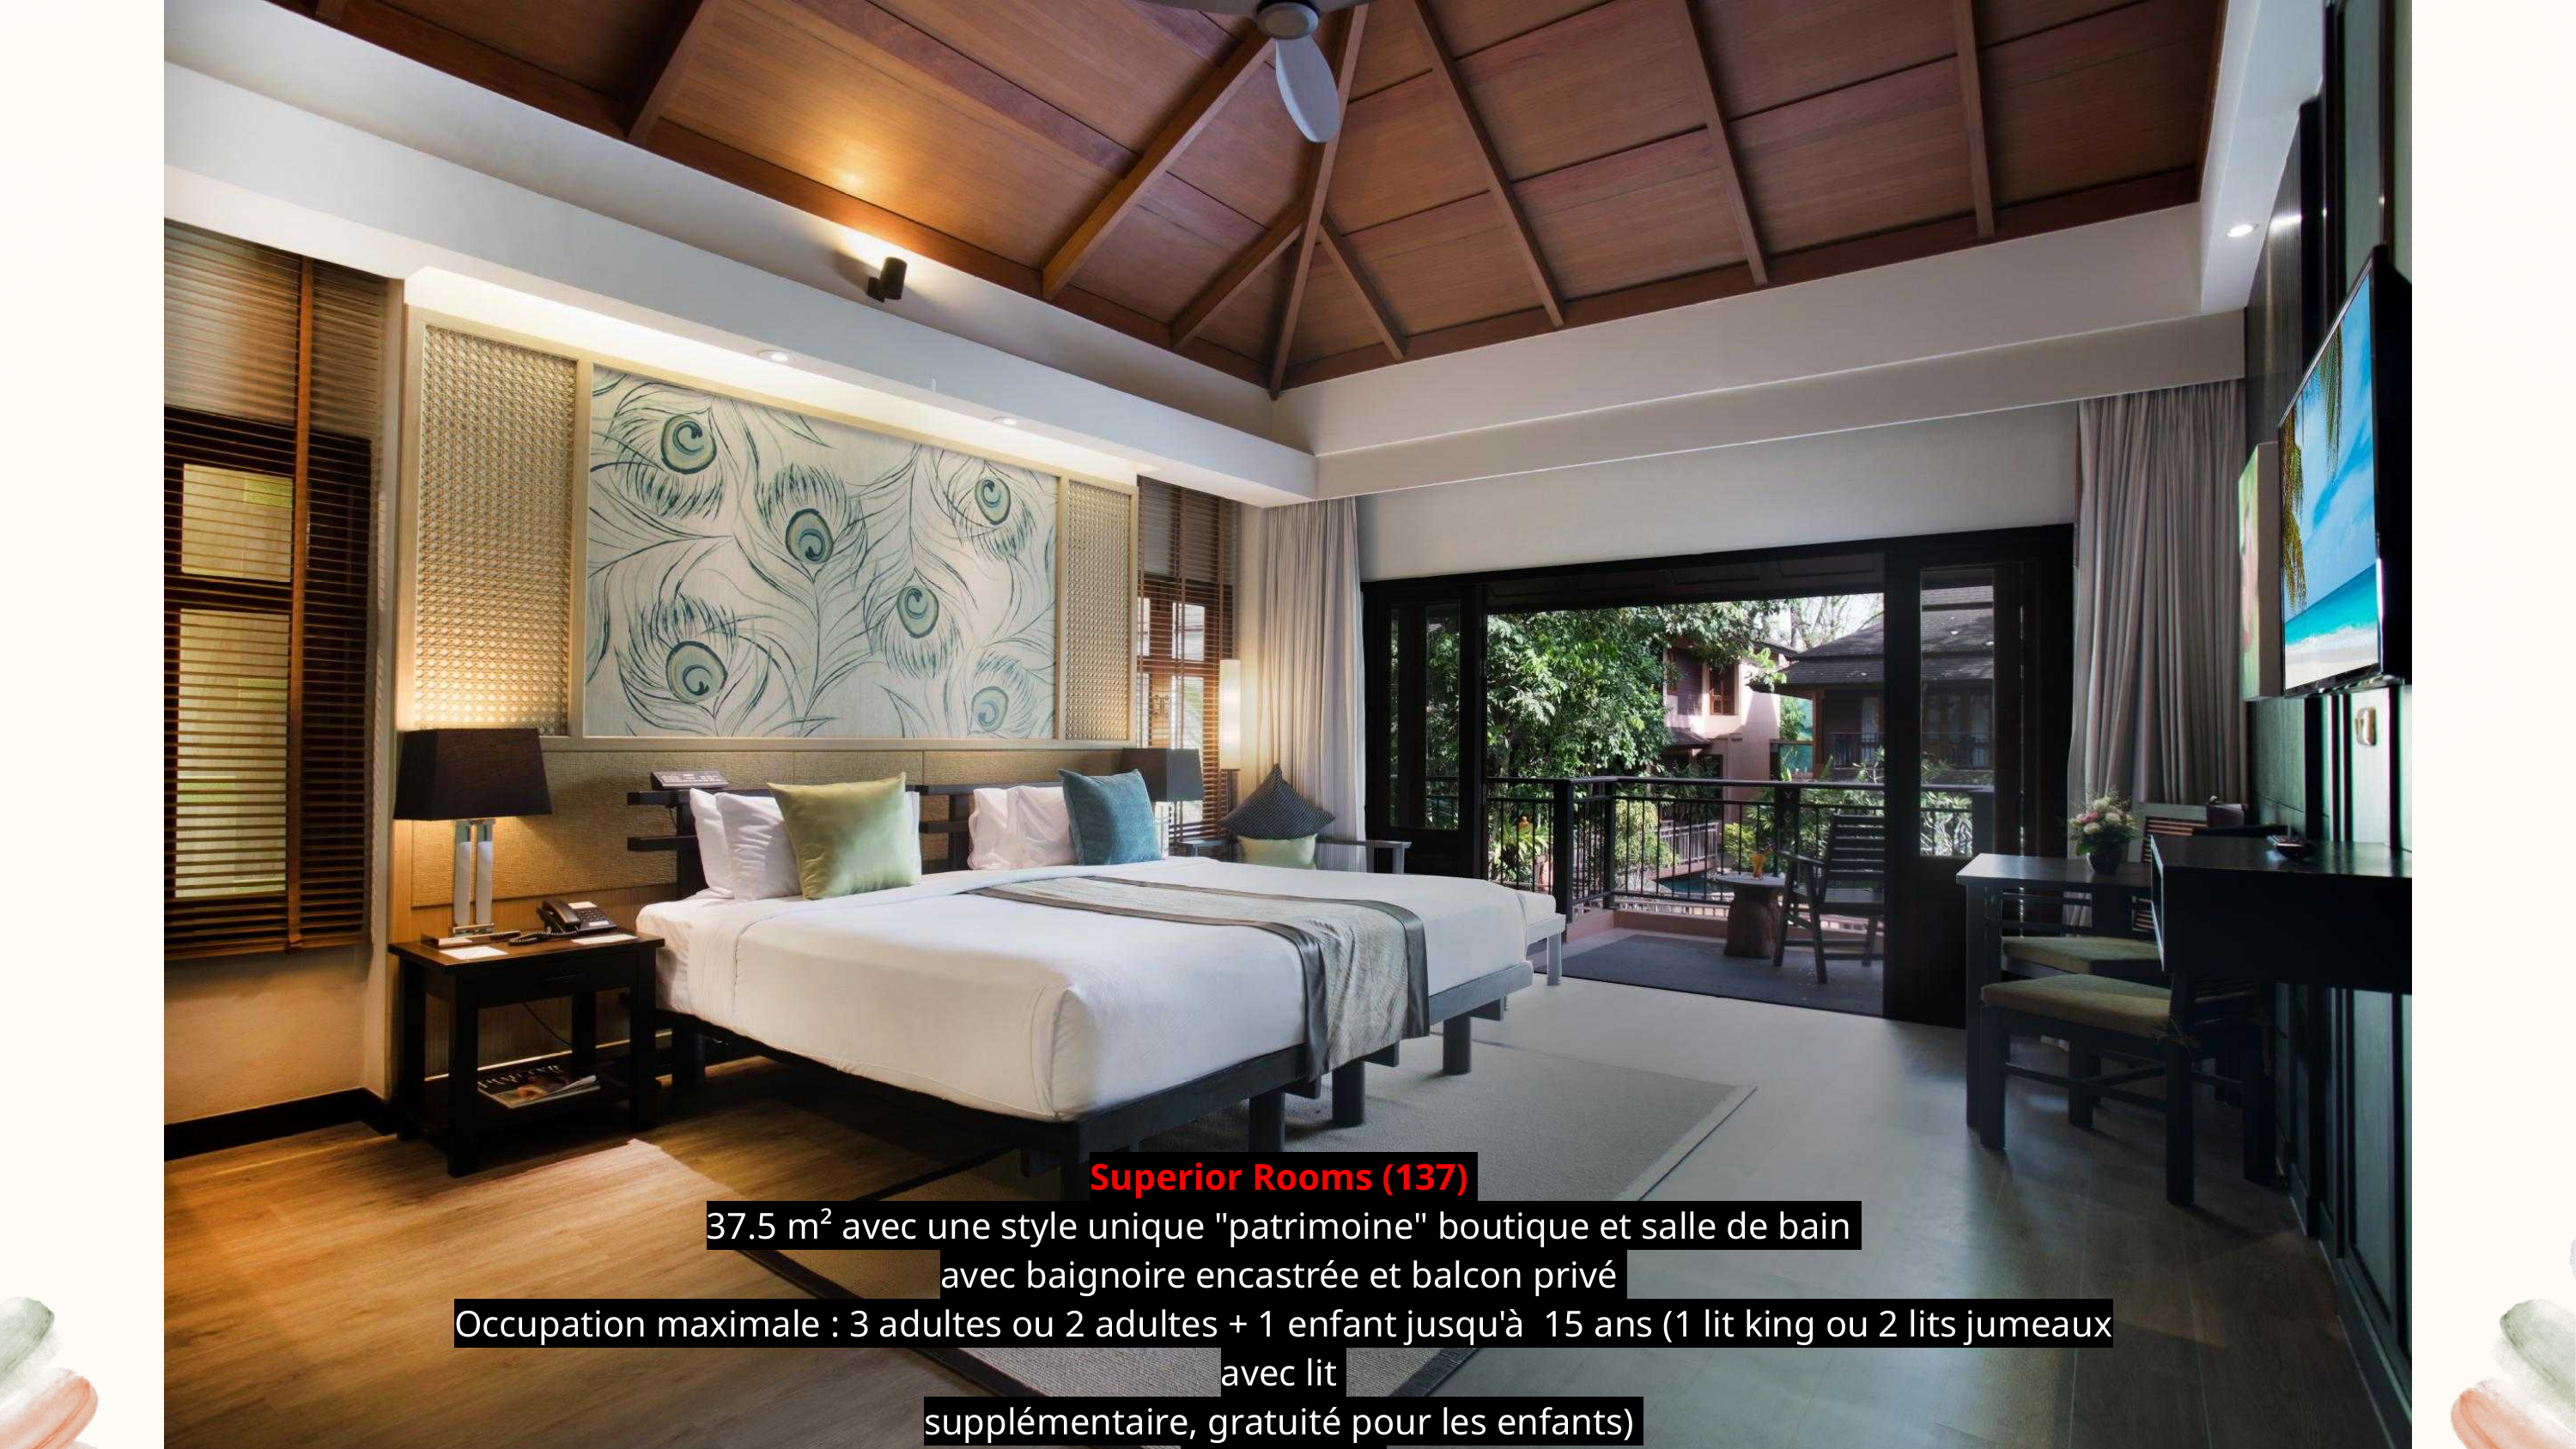

Superior Rooms (137)
37.5 m² avec une style unique "patrimoine" boutique et salle de bain
avec baignoire encastrée et balcon privé
Occupation maximale : 3 adultes ou 2 adultes + 1 enfant jusqu'à 15 ans (1 lit king ou 2 lits jumeaux avec lit
supplémentaire, gratuité pour les enfants)
Vue: Jardins
***Garanti de chambres communicantes au moment de la réservation pour les familles de 2 adultes
jusqu'à maximum 3 enfants âgés de moins de 18 ans (supplément pour adolescents de 15 à 18 ans)***